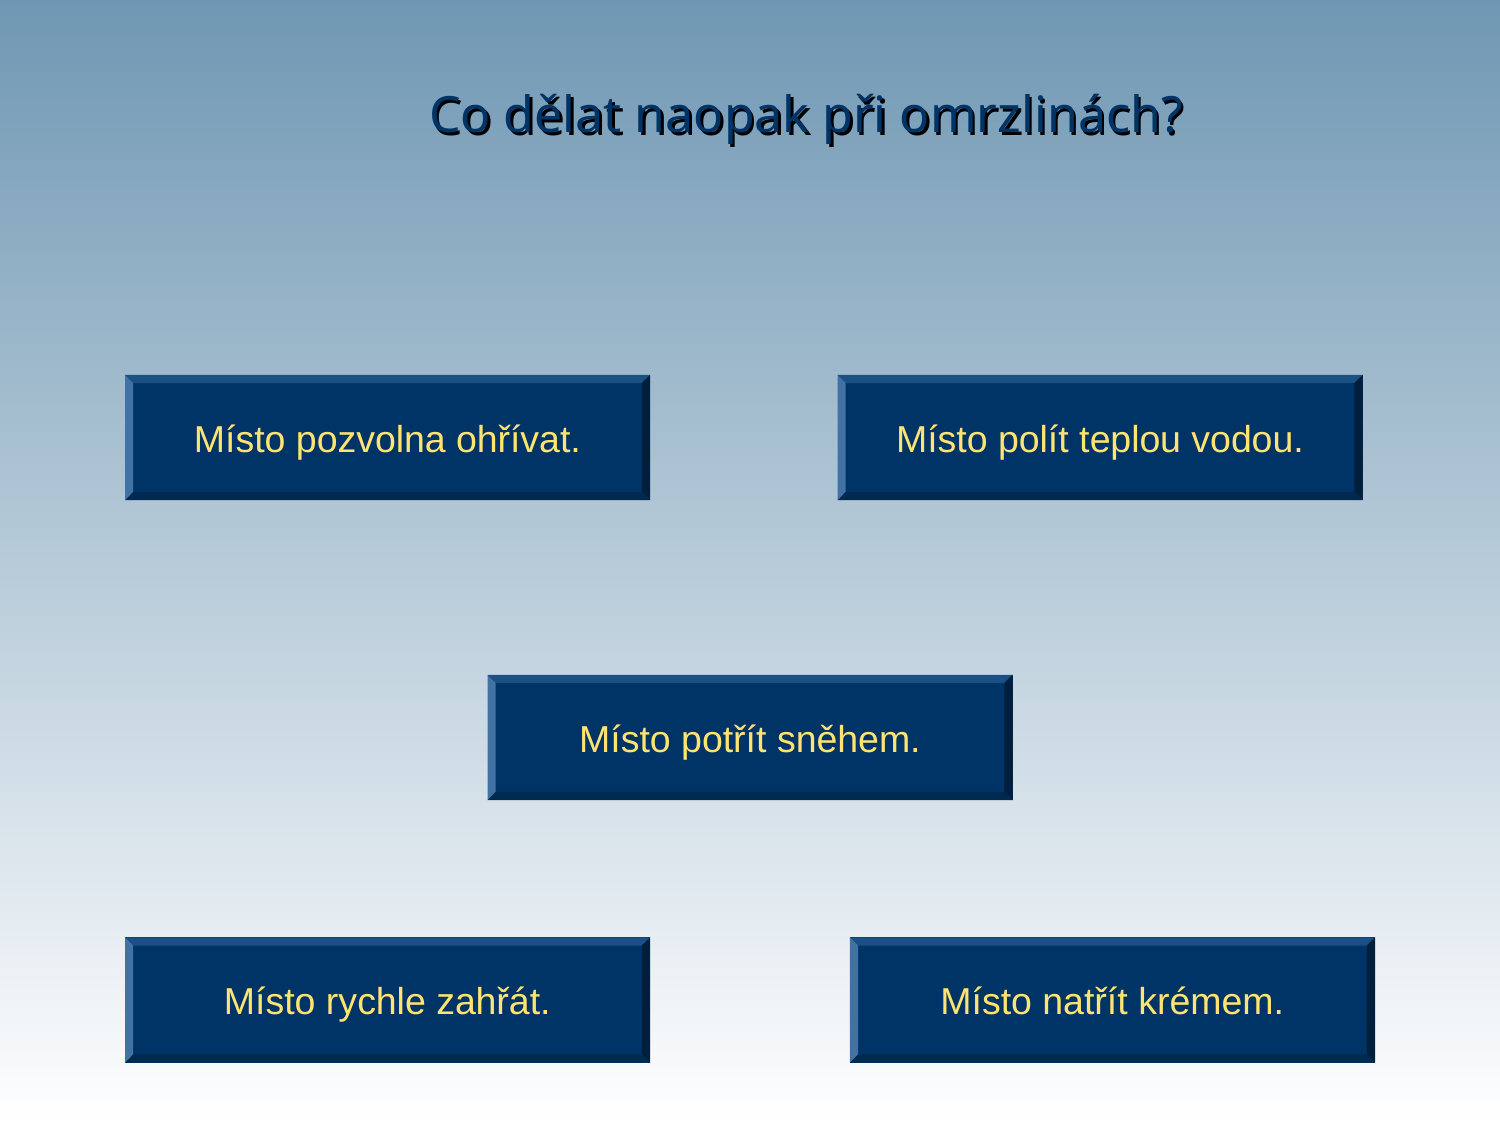

# Co dělat naopak při omrzlinách?
Místo pozvolna ohřívat.
Místo polít teplou vodou.
Místo potřít sněhem.
Místo rychle zahřát.
Místo natřít krémem.